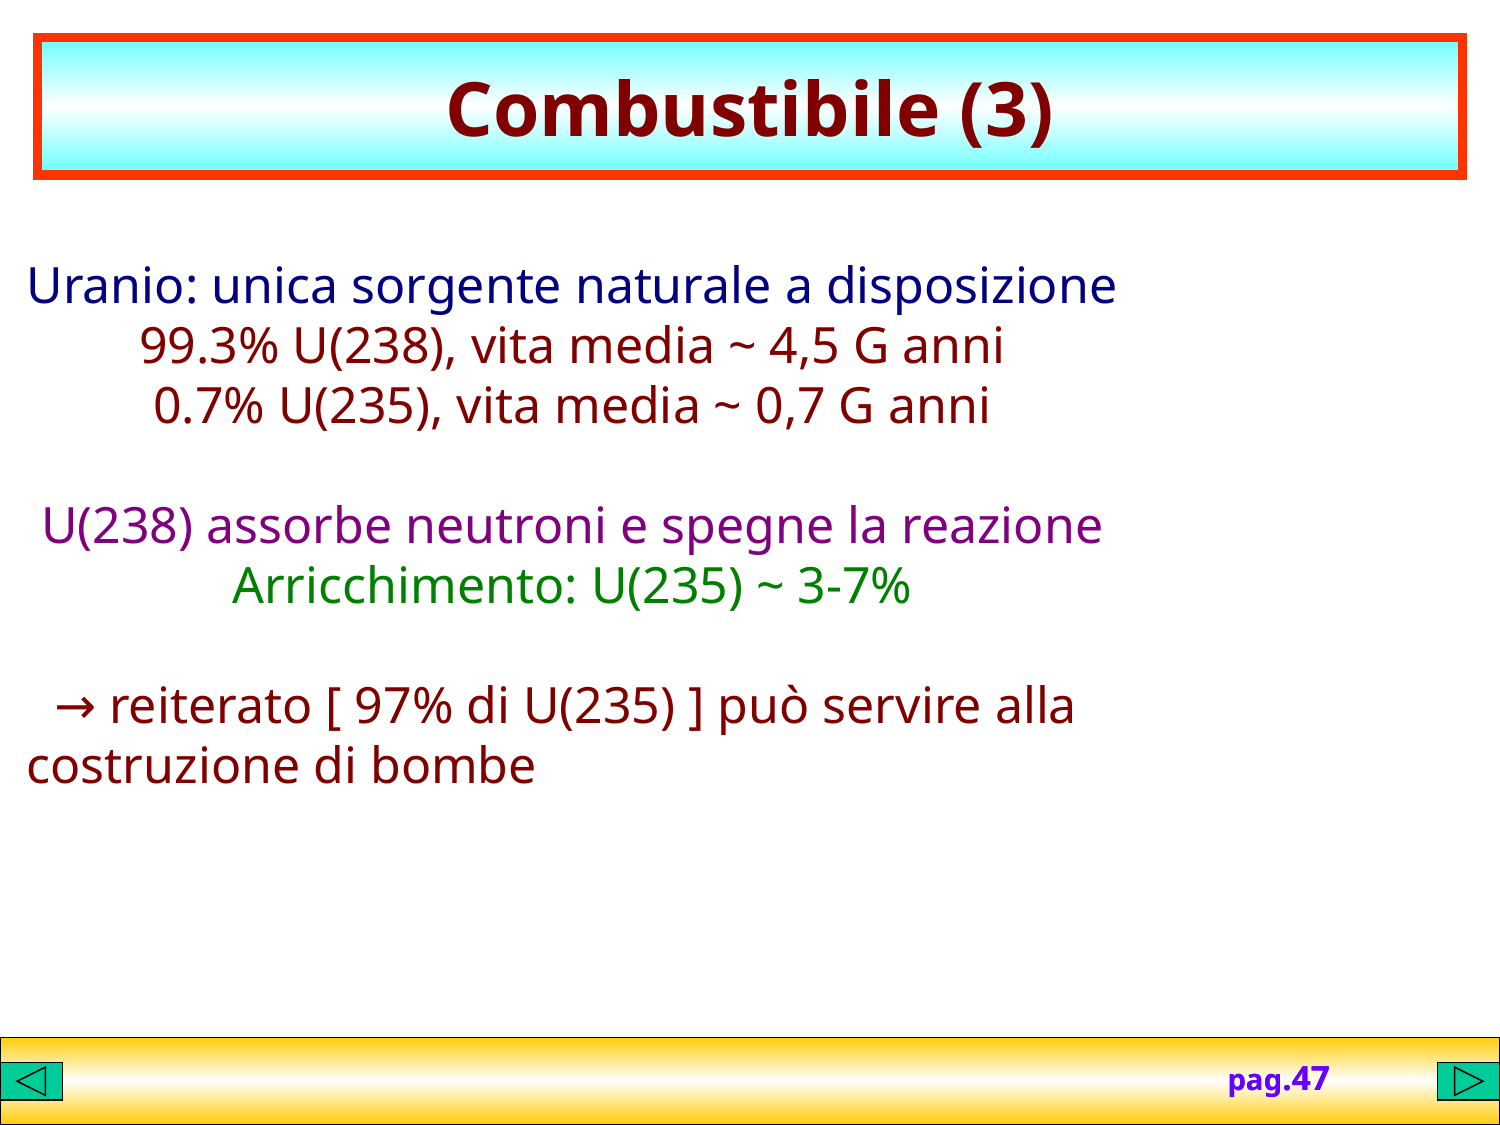

# Combustibile (3)
Uranio: unica sorgente naturale a disposizione
99.3% U(238), vita media ~ 4,5 G anni
0.7% U(235), vita media ~ 0,7 G anni
U(238) assorbe neutroni e spegne la reazione
Arricchimento: U(235) ~ 3-7%
→ reiterato [ 97% di U(235) ] può servire alla
costruzione di bombe
pag.
47